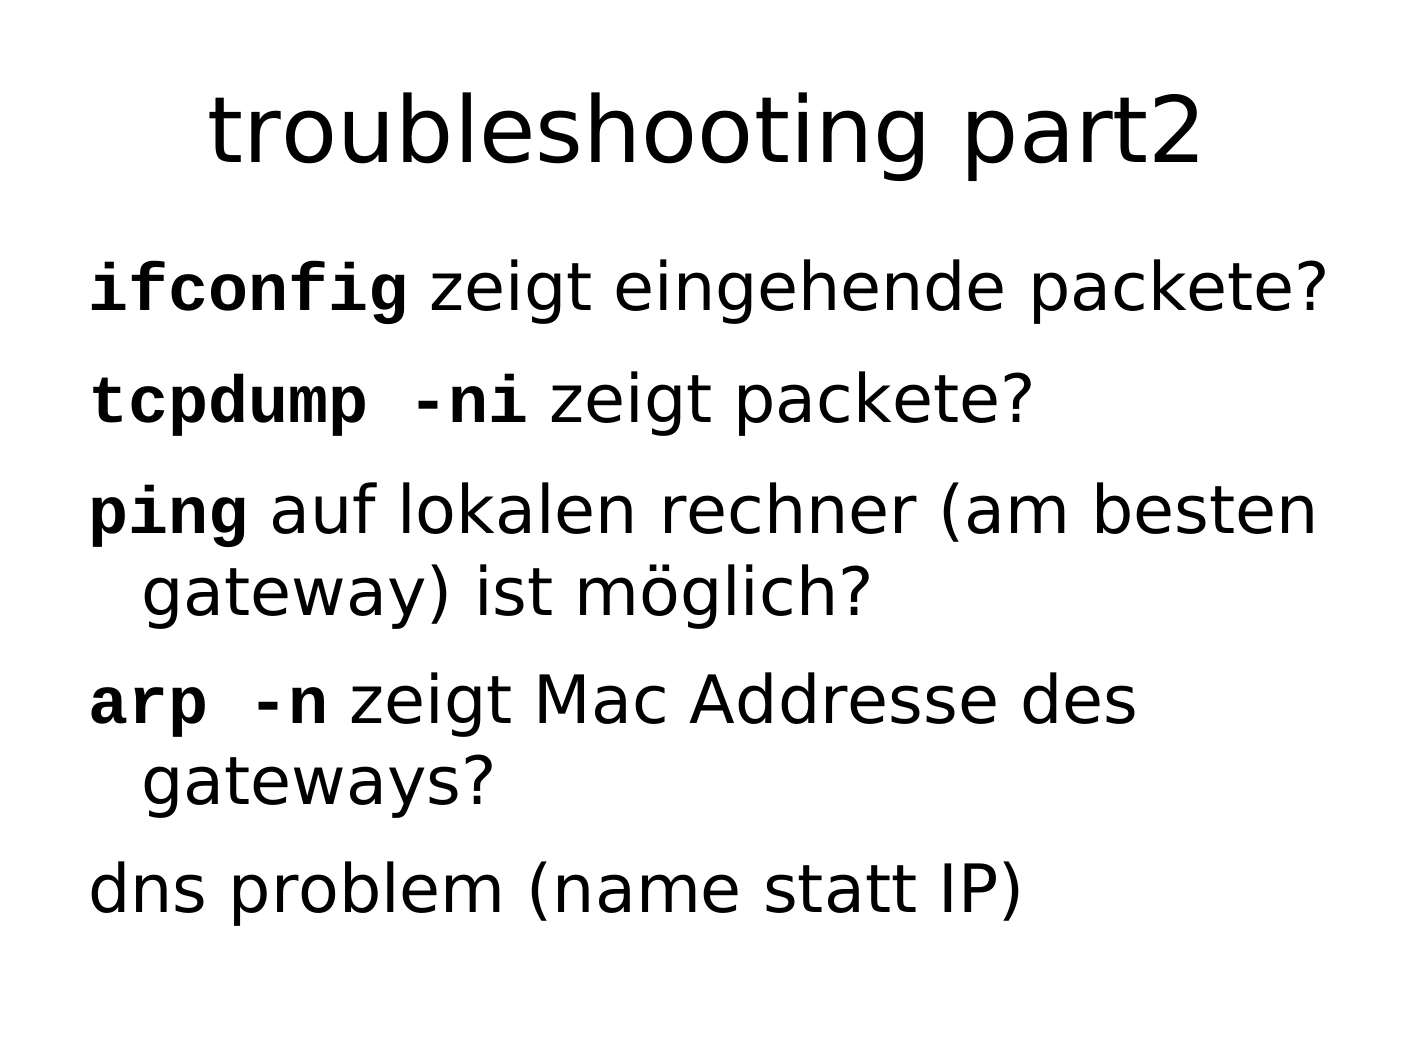

# troubleshooting part2
ifconfig zeigt eingehende packete?
tcpdump -ni zeigt packete?
ping auf lokalen rechner (am besten gateway) ist möglich?
arp -n zeigt Mac Addresse des gateways?
dns problem (name statt IP)